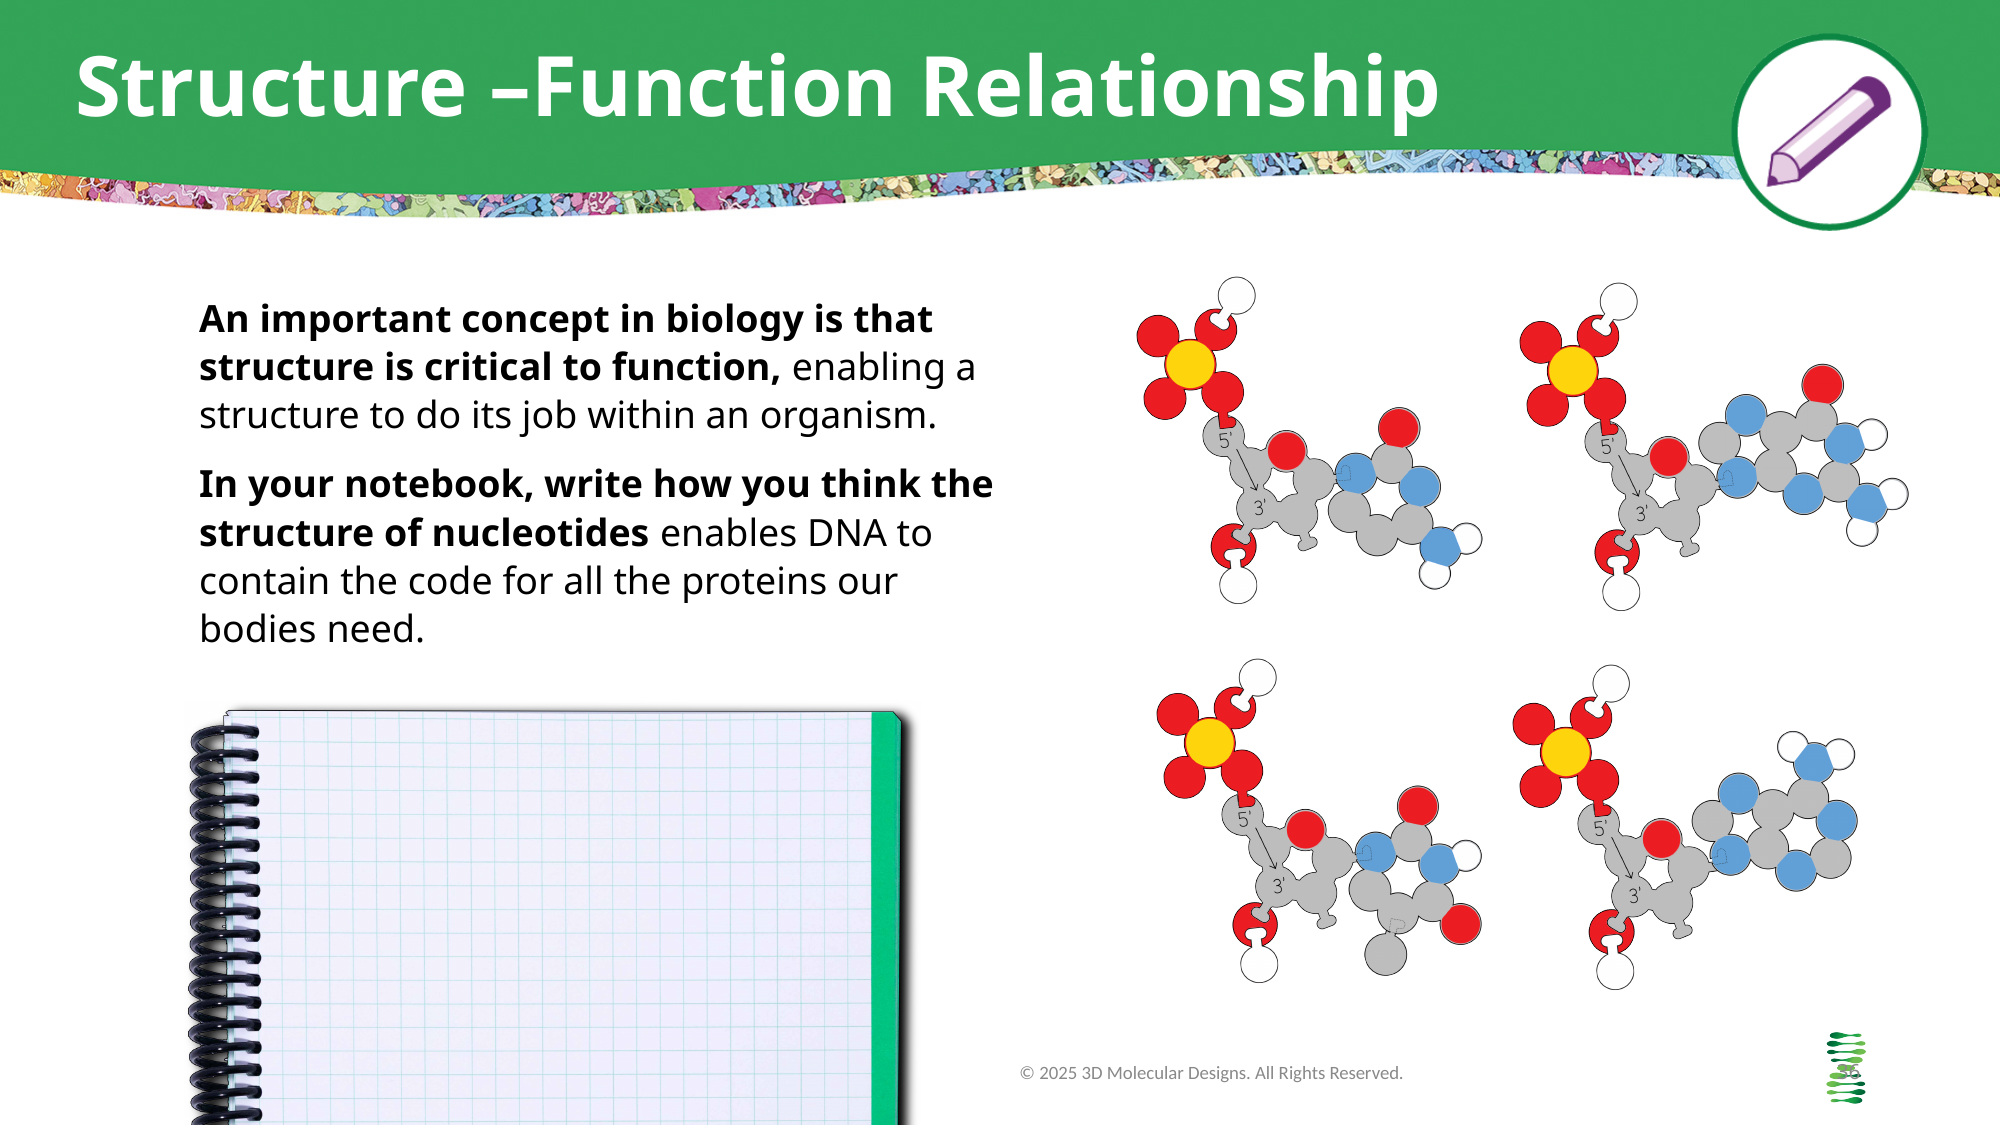

# Structure –Function Relationship
An important concept in biology is that structure is critical to function, enabling a structure to do its job within an organism.
In your notebook, write how you think the structure of nucleotides enables DNA to contain the code for all the proteins our bodies need.